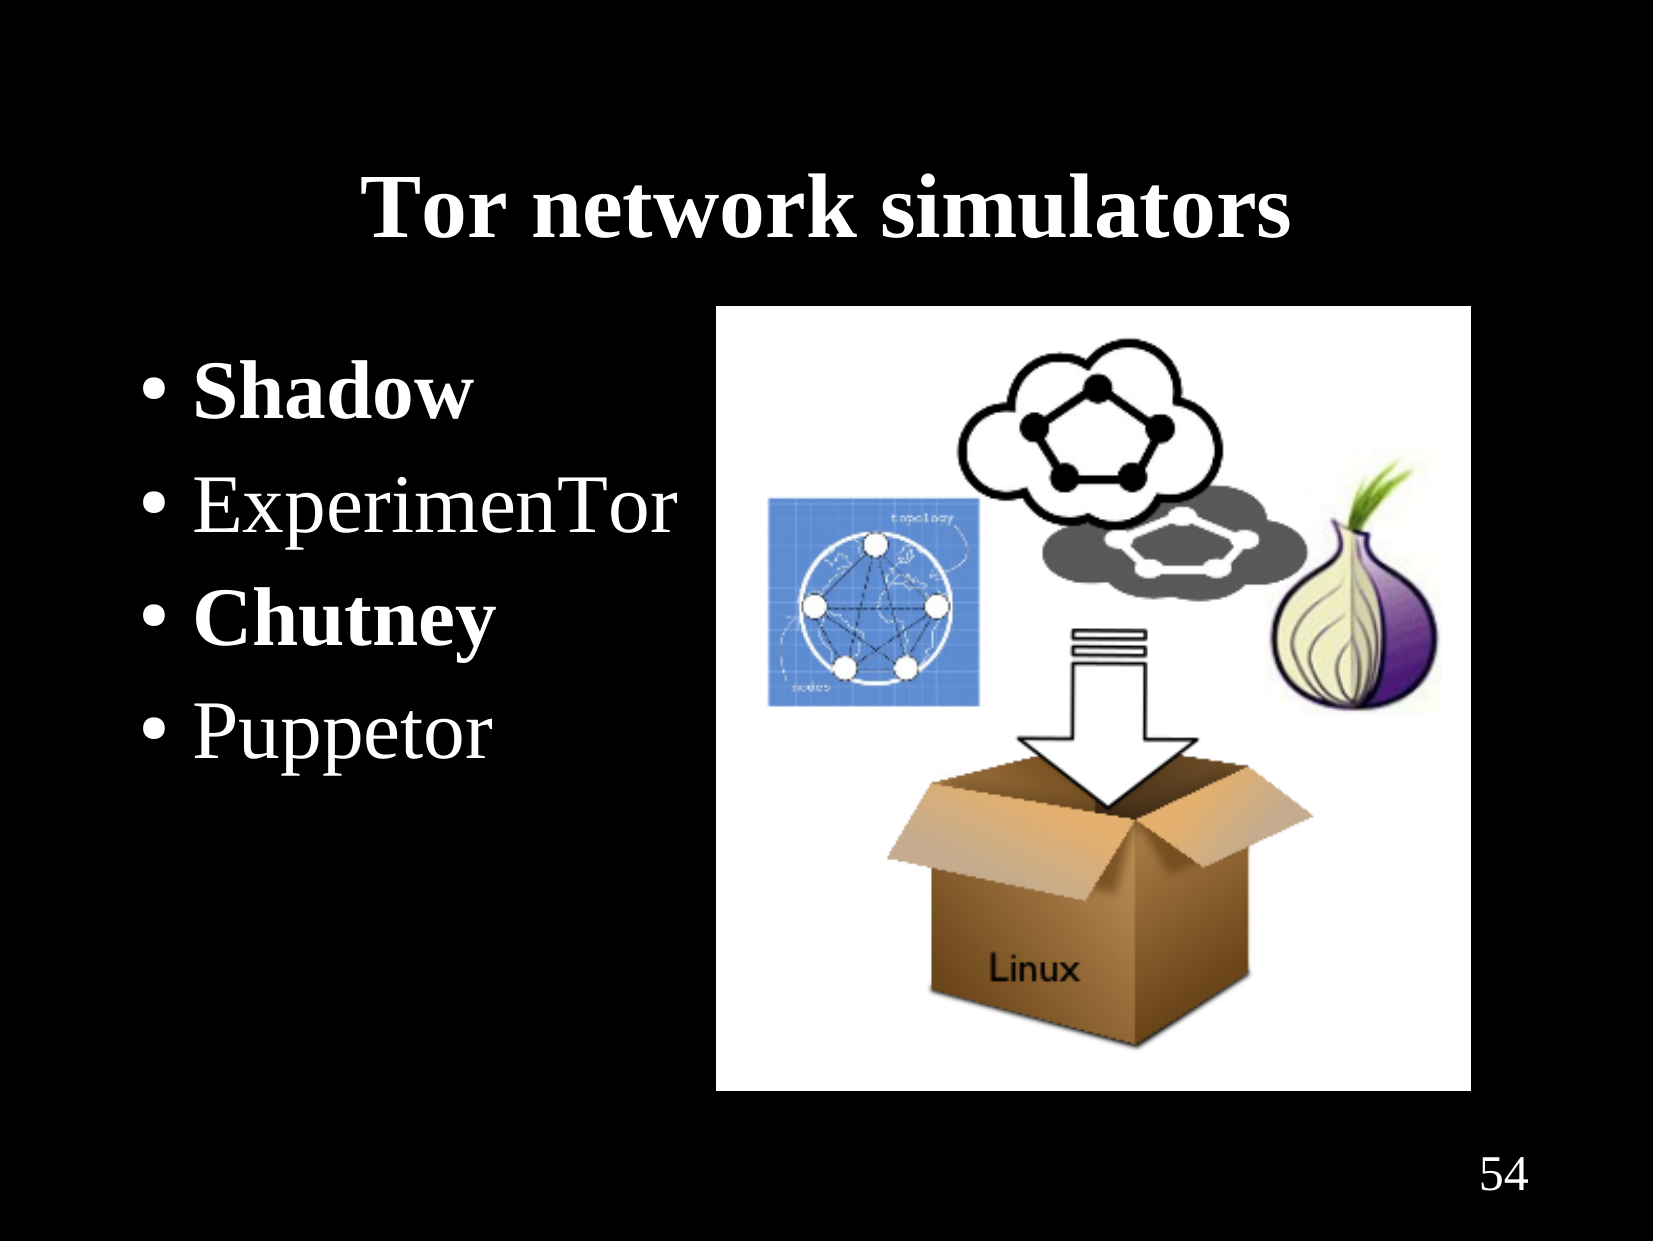

# Tor network simulators
Shadow
ExperimenTor
Chutney
Puppetor